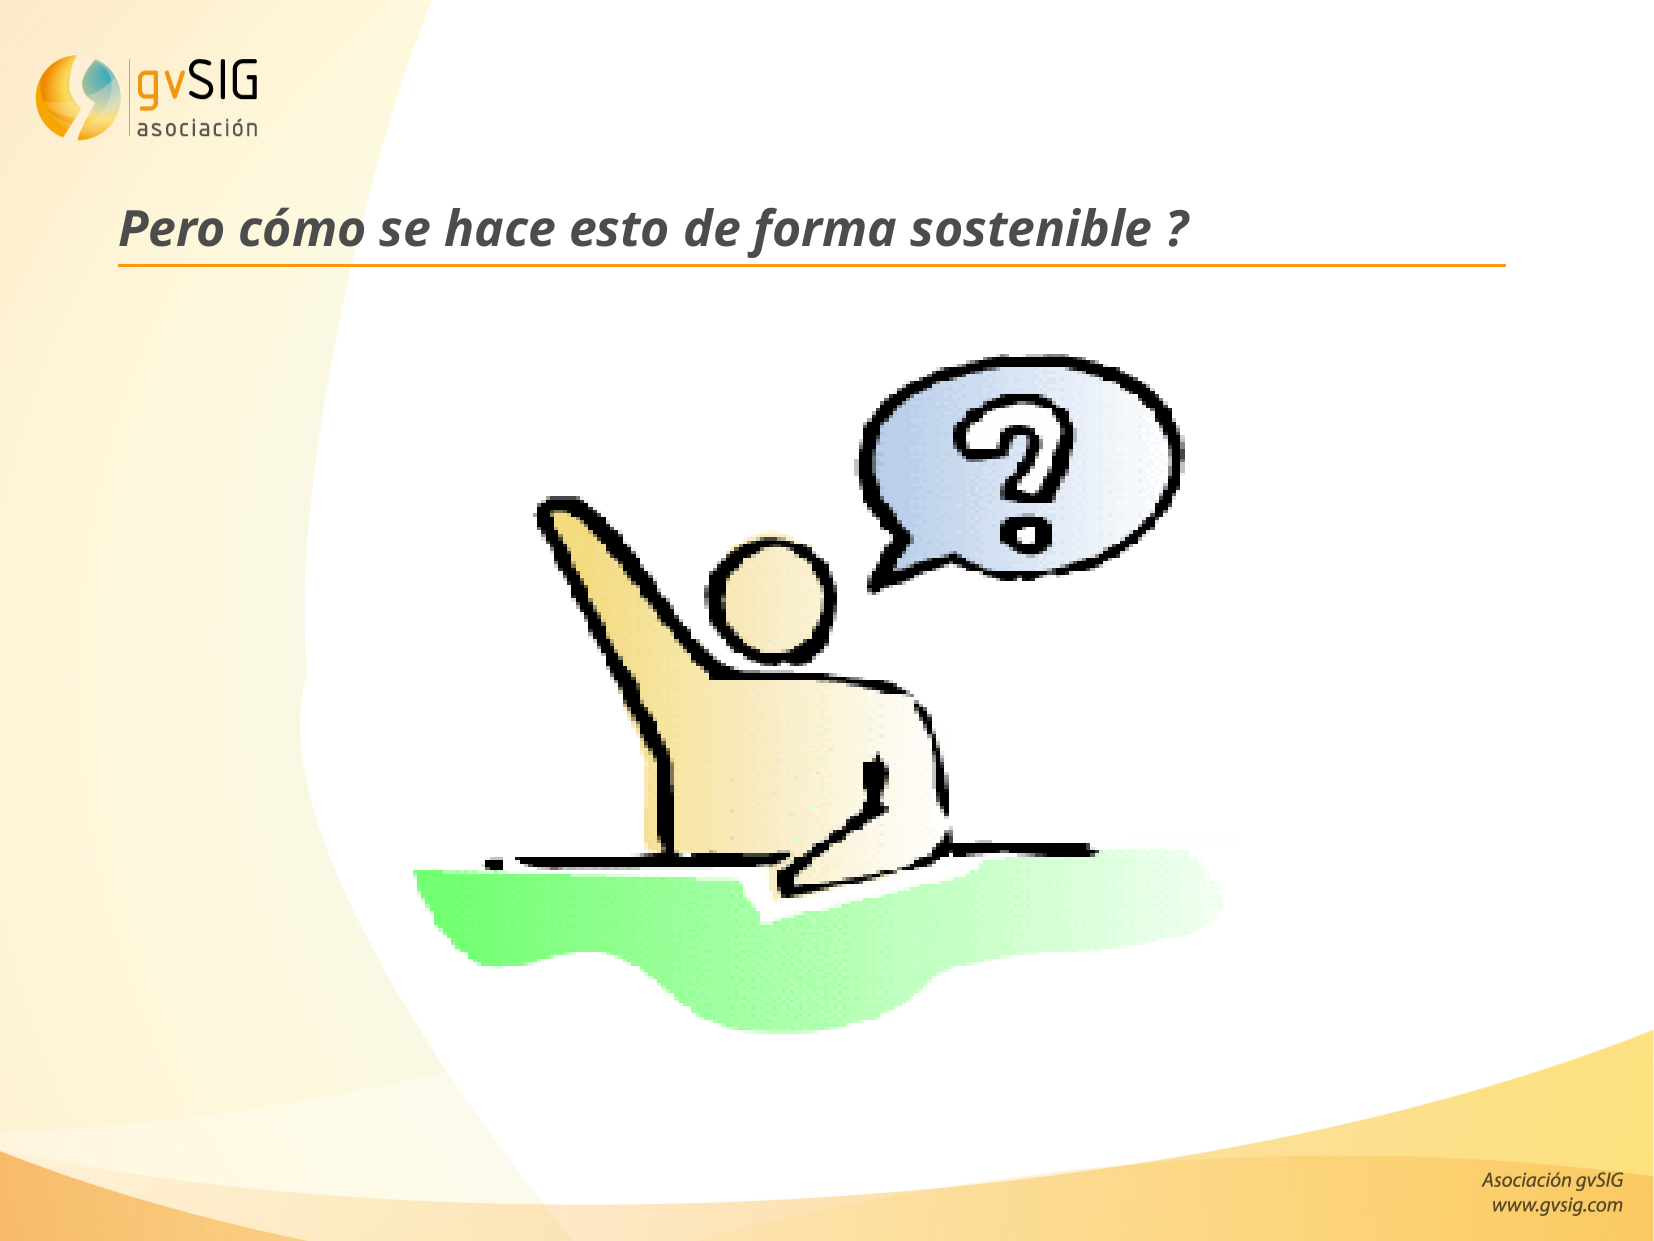

# Pero cómo se hace esto de forma sostenible ?